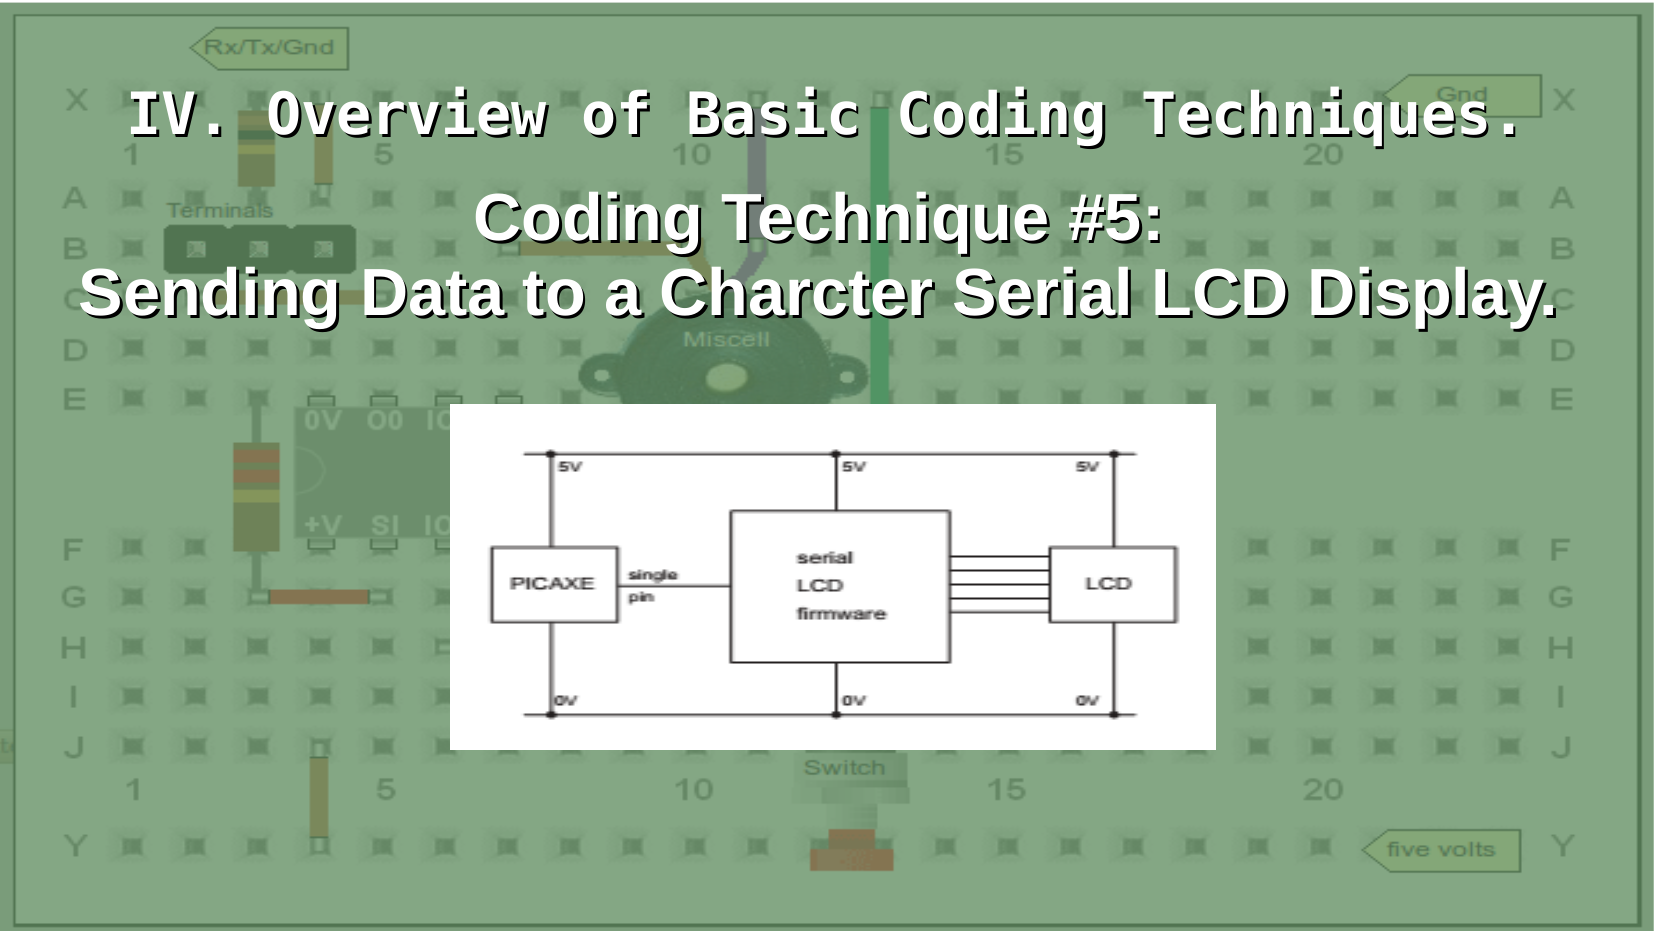

# IV. Overview of Basic Coding Techniques.
Coding Technique #5:
Sending Data to a Charcter Serial LCD Display.